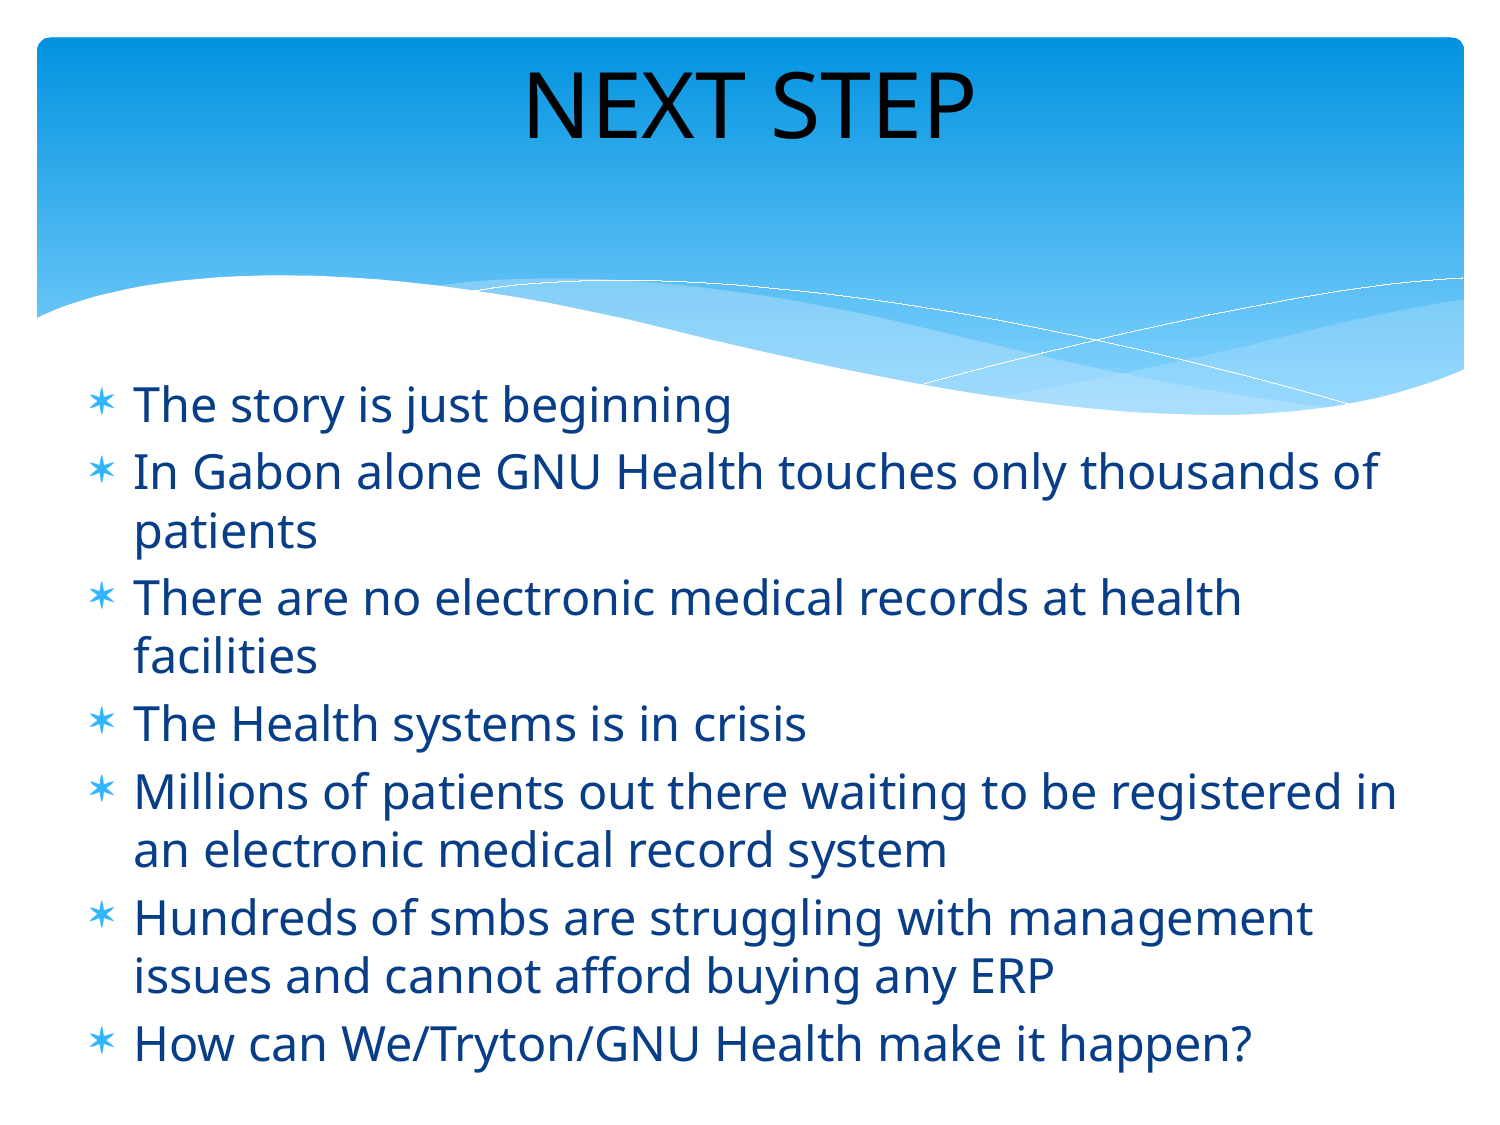

NEXT STEP
# The story is just beginning
In Gabon alone GNU Health touches only thousands of patients
There are no electronic medical records at health facilities
The Health systems is in crisis
Millions of patients out there waiting to be registered in an electronic medical record system
Hundreds of smbs are struggling with management issues and cannot afford buying any ERP
How can We/Tryton/GNU Health make it happen?